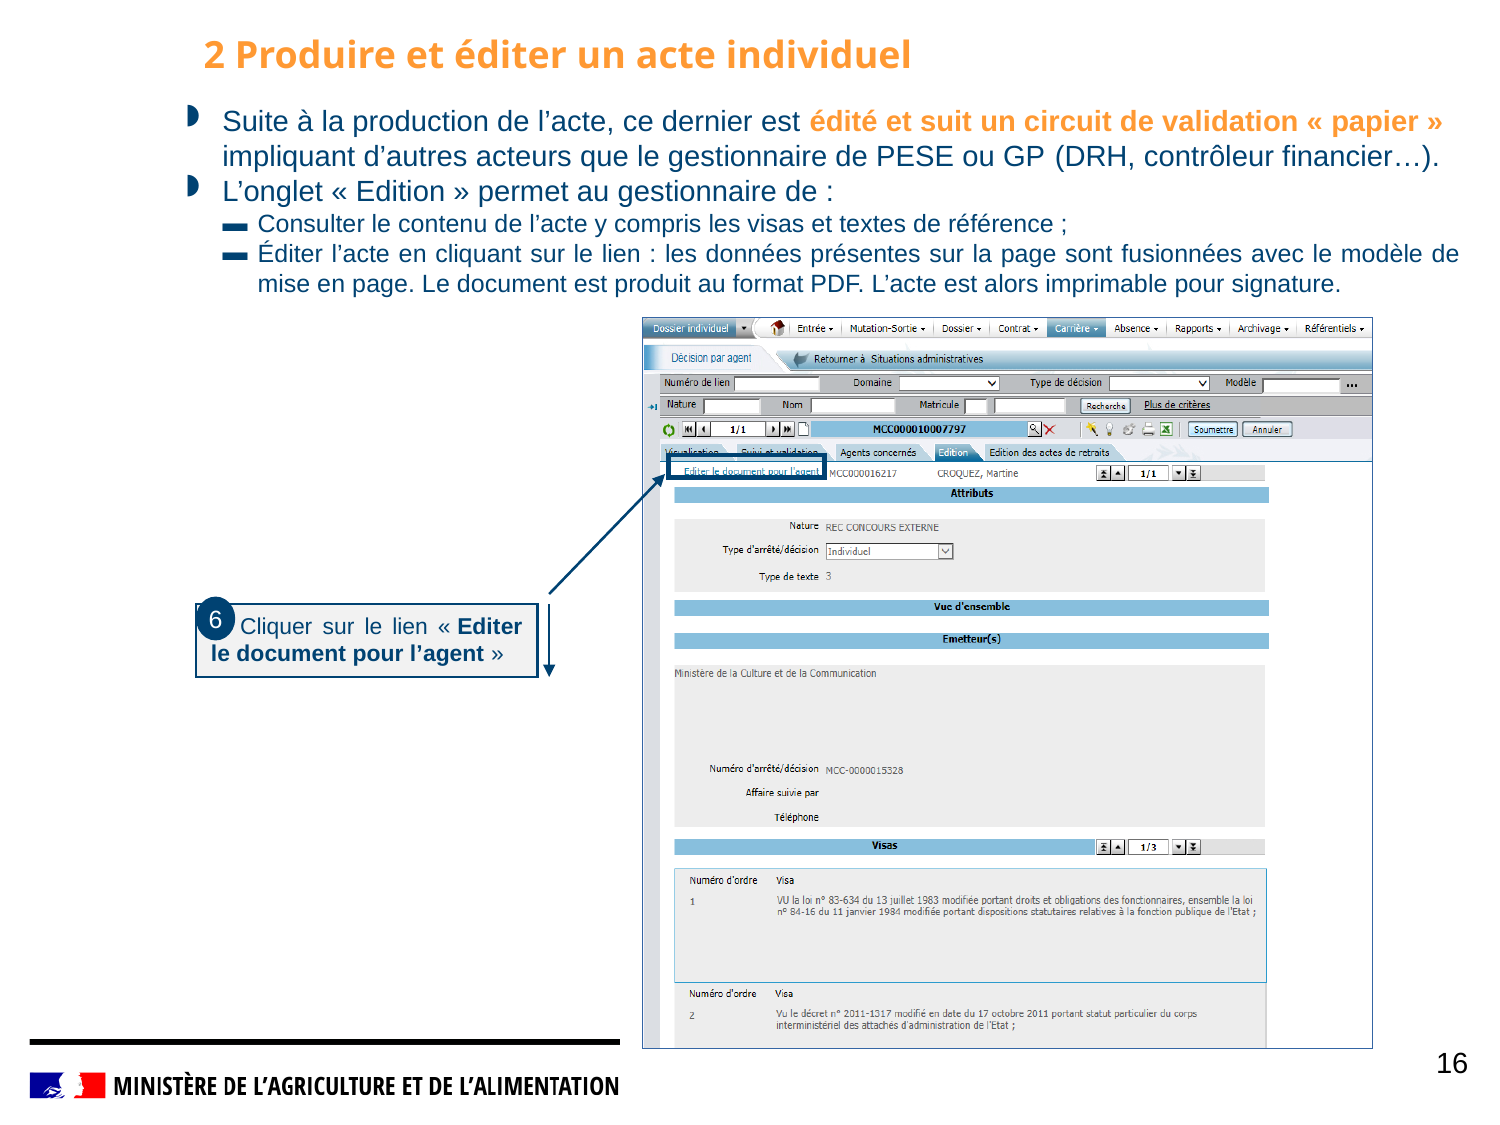

2 Produire et éditer un acte individuel
Suite à la production de l’acte, ce dernier est édité et suit un circuit de validation « papier » impliquant d’autres acteurs que le gestionnaire de PESE ou GP (DRH, contrôleur financier…).
L’onglet « Edition » permet au gestionnaire de :
Consulter le contenu de l’acte y compris les visas et textes de référence ;
Éditer l’acte en cliquant sur le lien : les données présentes sur la page sont fusionnées avec le modèle de mise en page. Le document est produit au format PDF. L’acte est alors imprimable pour signature.
6
6. Cliquer sur le lien « Editer le document pour l’agent »